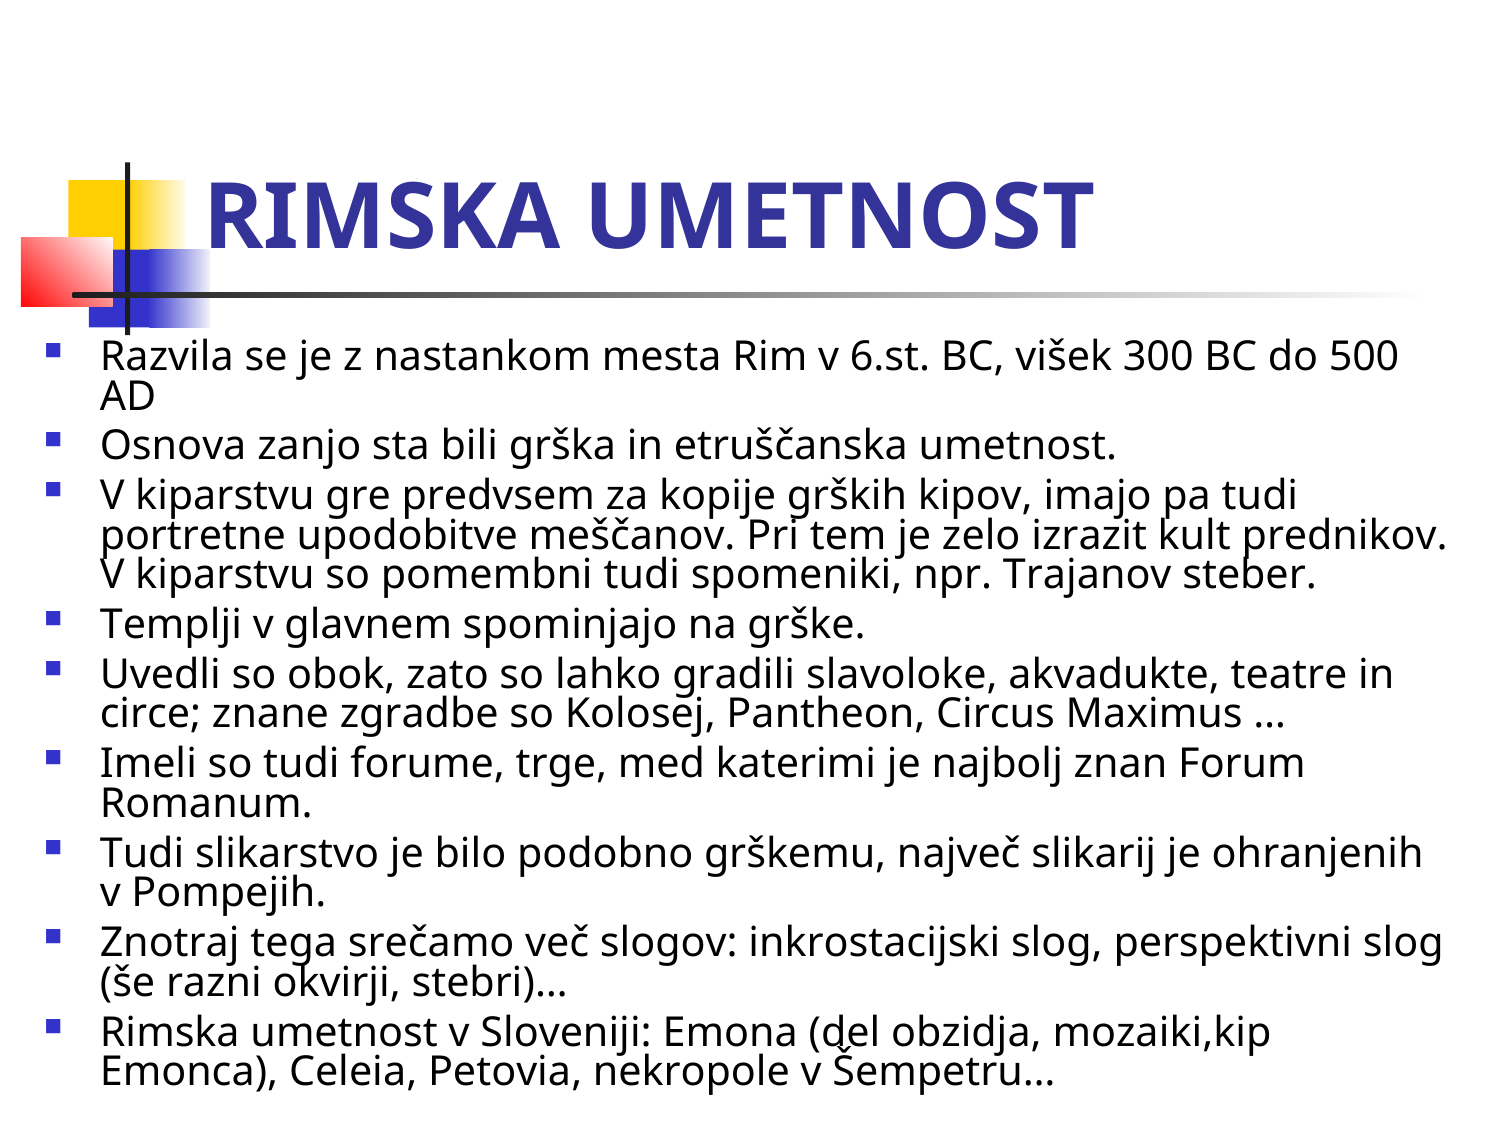

# RIMSKA UMETNOST
Razvila se je z nastankom mesta Rim v 6.st. BC, višek 300 BC do 500 AD
Osnova zanjo sta bili grška in etruščanska umetnost.
V kiparstvu gre predvsem za kopije grških kipov, imajo pa tudi portretne upodobitve meščanov. Pri tem je zelo izrazit kult prednikov. V kiparstvu so pomembni tudi spomeniki, npr. Trajanov steber.
Templji v glavnem spominjajo na grške.
Uvedli so obok, zato so lahko gradili slavoloke, akvadukte, teatre in circe; znane zgradbe so Kolosej, Pantheon, Circus Maximus …
Imeli so tudi forume, trge, med katerimi je najbolj znan Forum Romanum.
Tudi slikarstvo je bilo podobno grškemu, največ slikarij je ohranjenih v Pompejih.
Znotraj tega srečamo več slogov: inkrostacijski slog, perspektivni slog (še razni okvirji, stebri)…
Rimska umetnost v Sloveniji: Emona (del obzidja, mozaiki,kip Emonca), Celeia, Petovia, nekropole v Šempetru…